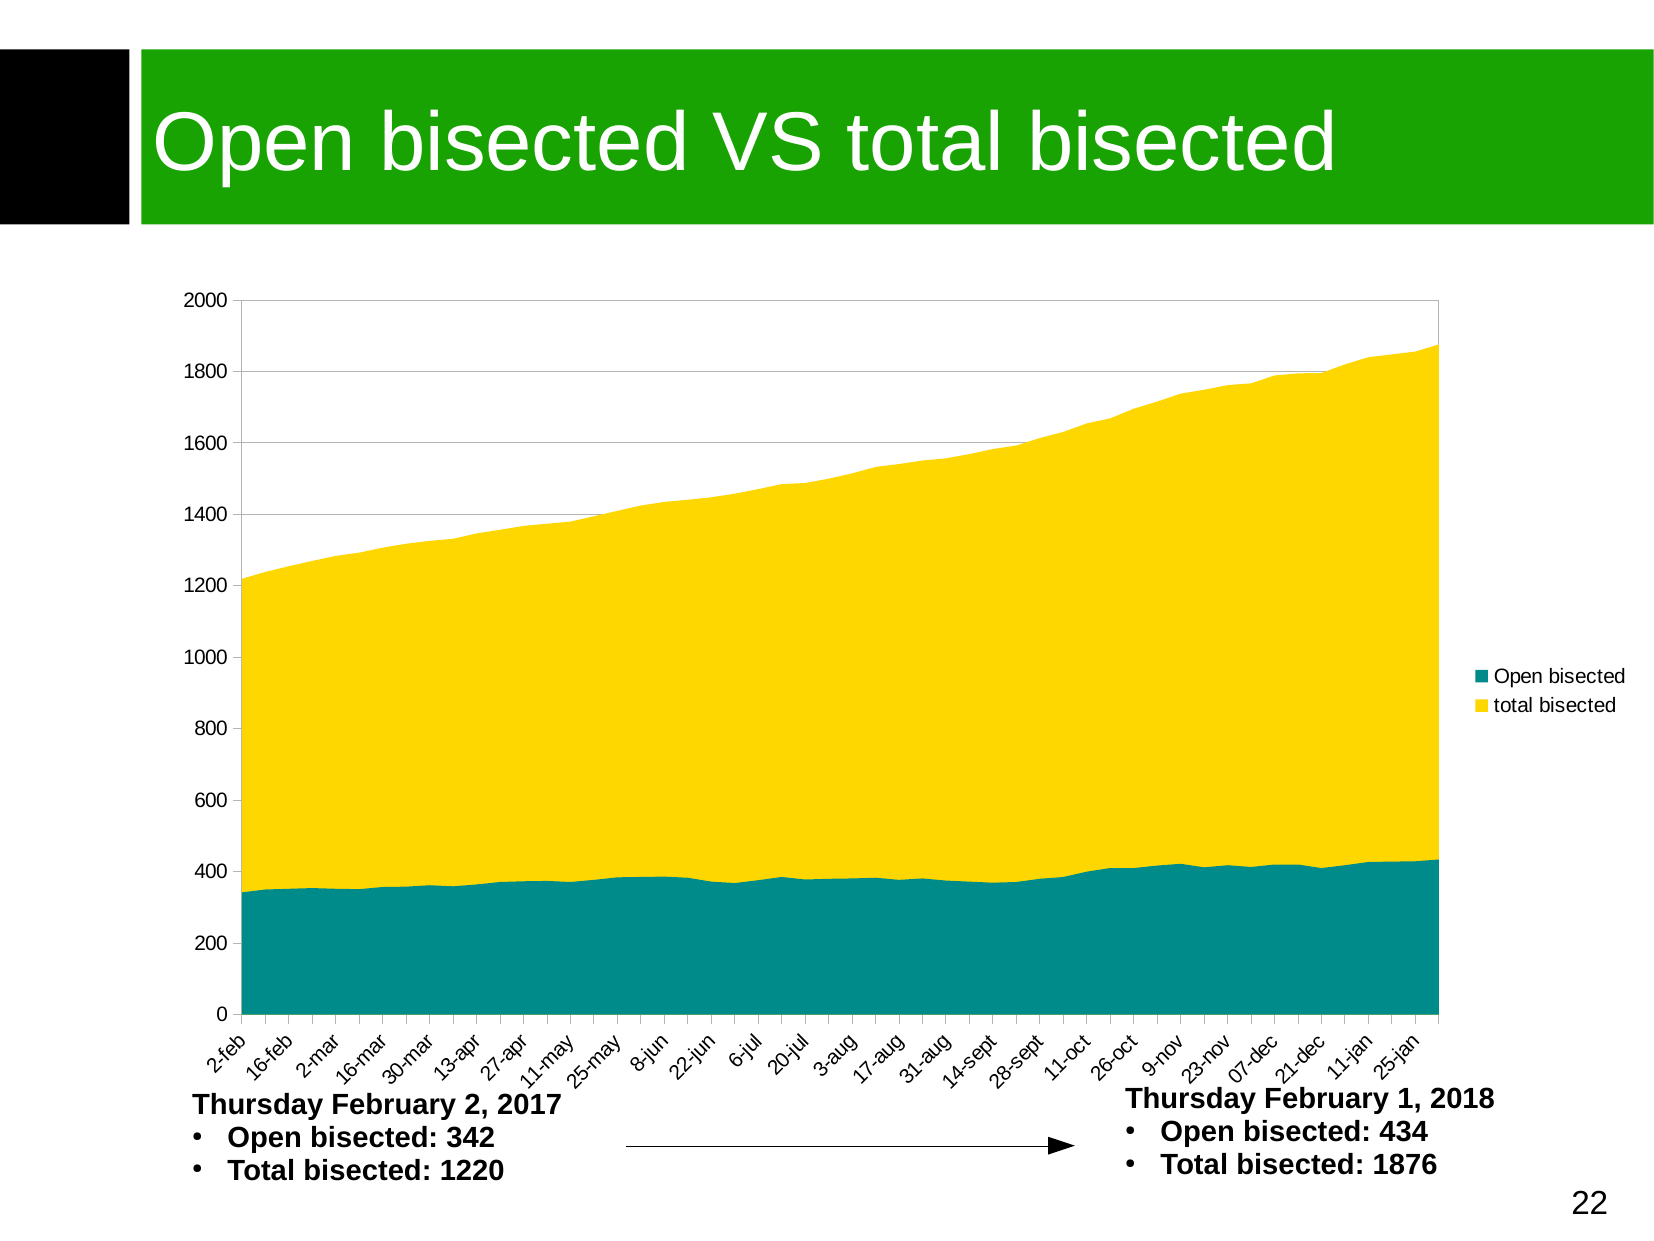

# Open bisected VS total bisected
### Chart
| Category | Open bisected | total bisected |
|---|---|---|
| 2-feb | 342.0 | 1220.0 |
| 9-feb | 350.0 | 1239.0 |
| 16-feb | 352.0 | 1255.0 |
| 23-feb | 354.0 | 1270.0 |
| 2-mar | 352.0 | 1284.0 |
| 9-mar | 351.0 | 1293.0 |
| 16-mar | 357.0 | 1307.0 |
| 23-mar | 358.0 | 1318.0 |
| 30-mar | 362.0 | 1326.0 |
| 6-apr | 359.0 | 1332.0 |
| 13-apr | 364.0 | 1347.0 |
| 20-apr | 371.0 | 1357.0 |
| 27-apr | 373.0 | 1368.0 |
| 04-may | 374.0 | 1374.0 |
| 11-may | 371.0 | 1380.0 |
| 18-may | 377.0 | 1395.0 |
| 25-may | 384.0 | 1410.0 |
| 1-jun | 385.0 | 1425.0 |
| 8-jun | 386.0 | 1435.0 |
| 15-jun | 383.0 | 1441.0 |
| 22-jun | 372.0 | 1448.0 |
| 29-jun | 368.0 | 1458.0 |
| 6-jul | 376.0 | 1471.0 |
| 13-jul | 385.0 | 1485.0 |
| 20-jul | 378.0 | 1488.0 |
| 27-jul | 380.0 | 1500.0 |
| 3-aug | 381.0 | 1515.0 |
| 10-aug | 383.0 | 1533.0 |
| 17-aug | 377.0 | 1541.0 |
| 24-aug | 381.0 | 1551.0 |
| 31-aug | 375.0 | 1557.0 |
| 7-sept | 372.0 | 1569.0 |
| 14-sept | 369.0 | 1583.0 |
| 21-sept | 371.0 | 1593.0 |
| 28-sept | 380.0 | 1614.0 |
| 5-oct | 385.0 | 1631.0 |
| 11-oct | 400.0 | 1655.0 |
| 19-oct | 410.0 | 1669.0 |
| 26-oct | 410.0 | 1696.0 |
| 2-nov | 417.0 | 1716.0 |
| 9-nov | 422.0 | 1738.0 |
| 16-nov | 412.0 | 1749.0 |
| 23-nov | 418.0 | 1762.0 |
| 30-nov | 413.0 | 1767.0 |
| 07-dec | 420.0 | 1789.0 |
| 14-dec | 420.0 | 1795.0 |
| 21-dec | 410.0 | 1796.0 |
| 4-jan | 418.0 | 1820.0 |
| 11-jan | 427.0 | 1840.0 |
| 18-jan | 428.0 | 1848.0 |
| 25-jan | 429.0 | 1856.0 |
| 1-feb | 434.0 | 1876.0 |Thursday February 1, 2018
Open bisected: 434
Total bisected: 1876
Thursday February 2, 2017
Open bisected: 342
Total bisected: 1220